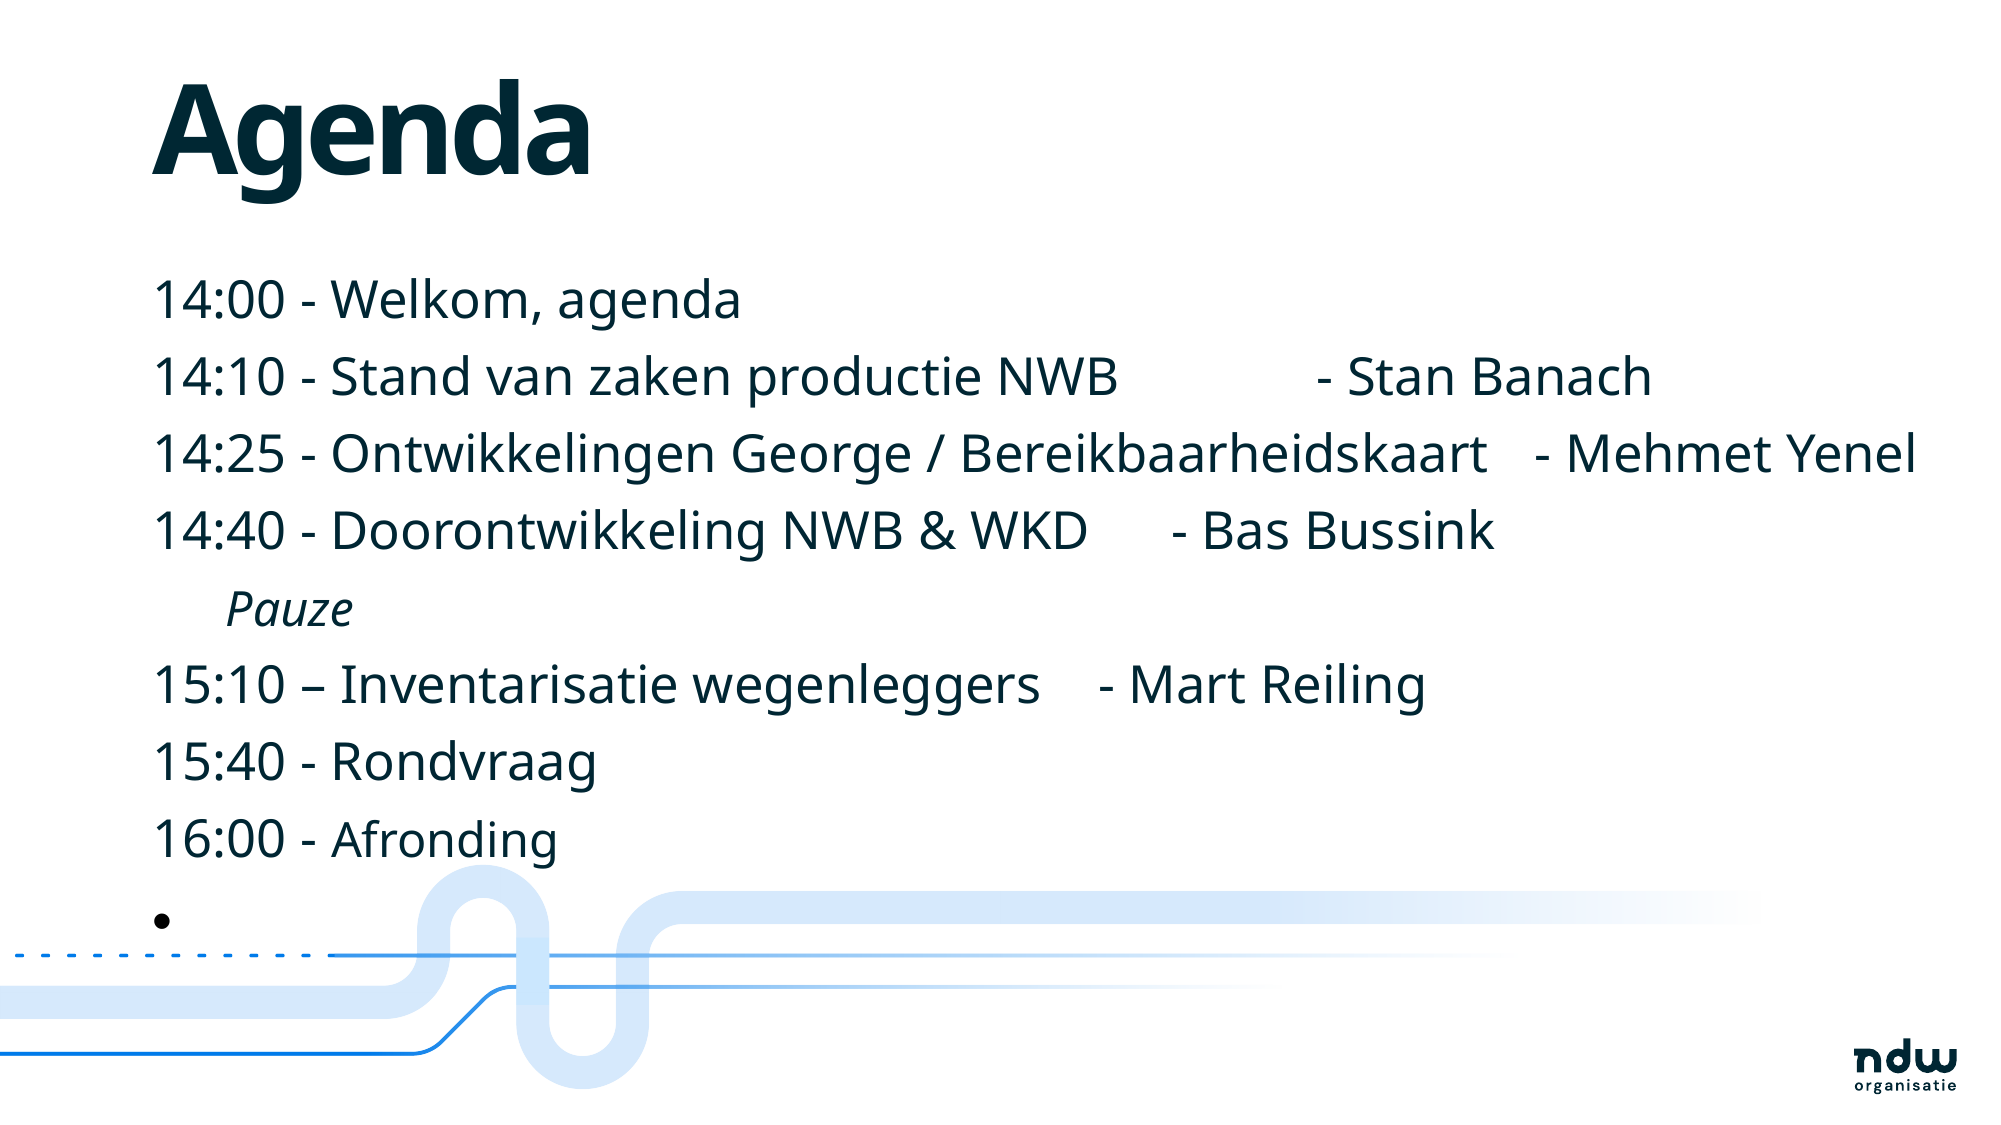

# Agenda
14:00 - Welkom, agenda
14:10 - Stand van zaken productie NWB 	 		- Stan Banach
14:25 - Ontwikkelingen George / Bereikbaarheidskaart	- Mehmet Yenel
14:40 - Doorontwikkeling NWB & WKD 			- Bas Bussink
		Pauze
15:10 – Inventarisatie wegenleggers				- Mart Reiling
15:40 - Rondvraag
16:00 - Afronding